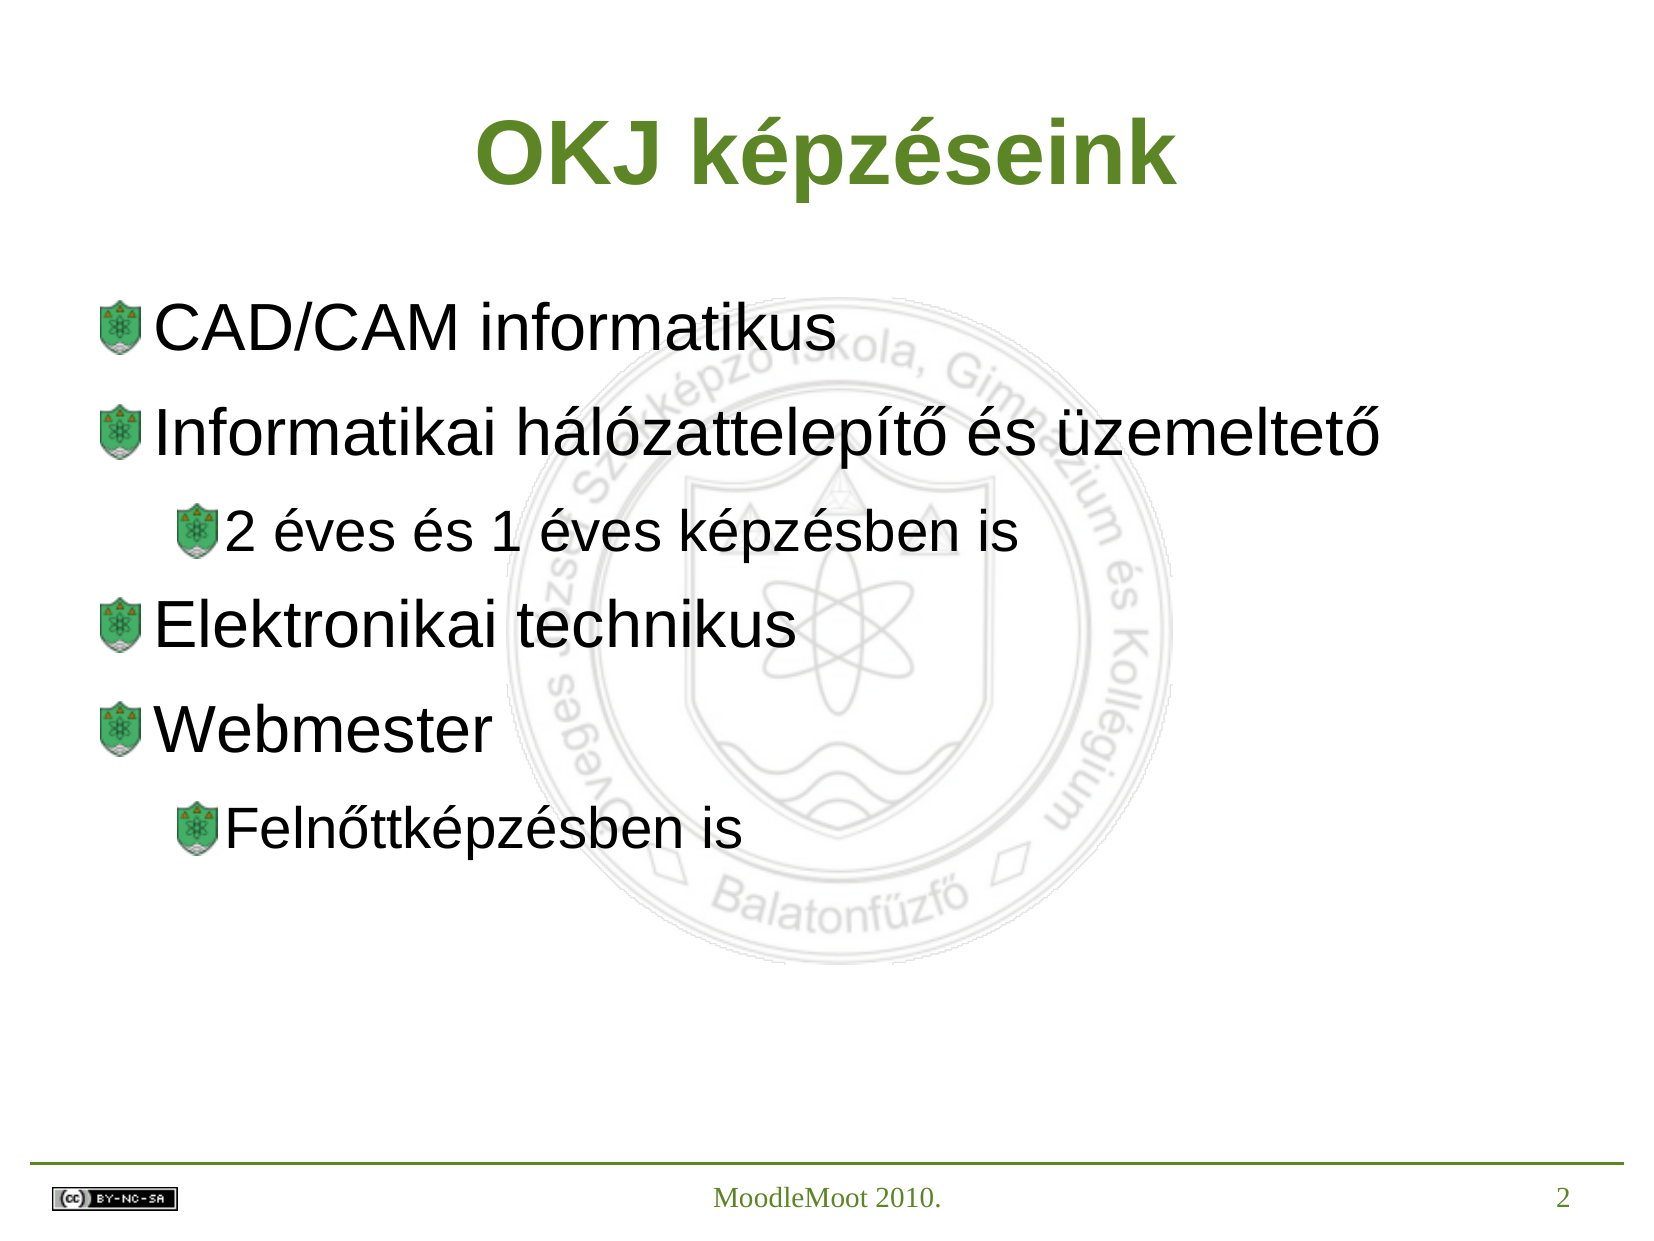

# OKJ képzéseink
CAD/CAM informatikus
Informatikai hálózattelepítő és üzemeltető
2 éves és 1 éves képzésben is
Elektronikai technikus
Webmester
Felnőttképzésben is
MoodleMoot 2010.
2